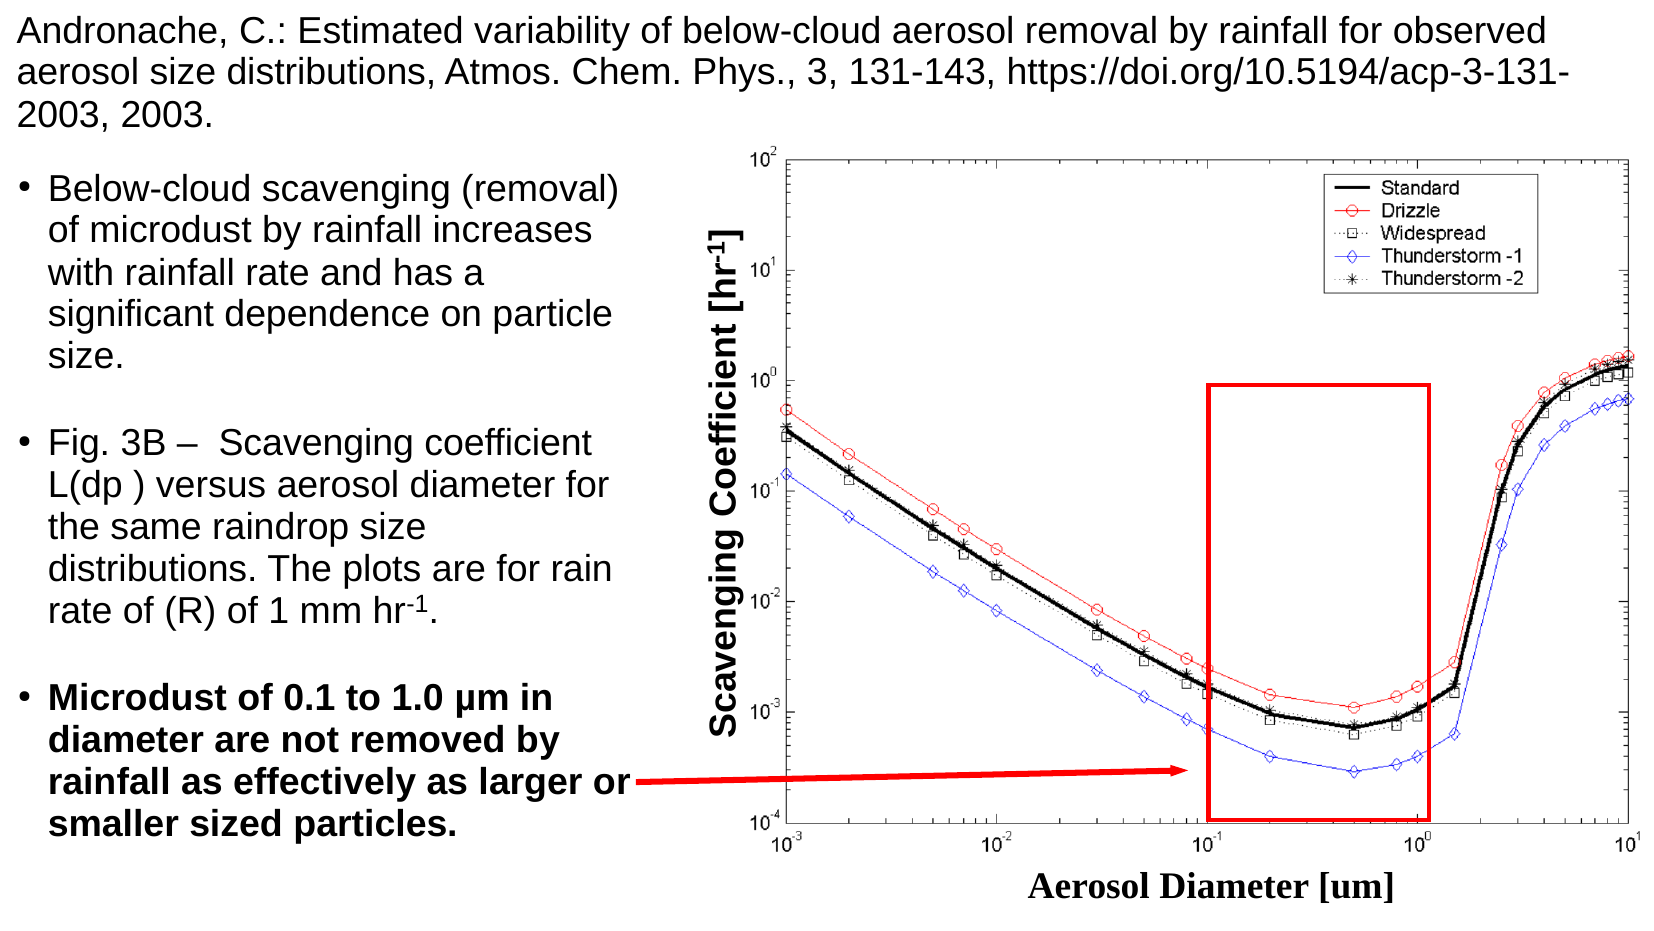

Andronache, C.: Estimated variability of below-cloud aerosol removal by rainfall for observed aerosol size distributions, Atmos. Chem. Phys., 3, 131-143, https://doi.org/10.5194/acp-3-131-2003, 2003.
Below-cloud scavenging (removal) of microdust by rainfall increases with rainfall rate and has a significant dependence on particle size.
Fig. 3B – Scavenging coefficient L(dp ) versus aerosol diameter for the same raindrop size distributions. The plots are for rain rate of (R) of 1 mm hr-1.
Microdust of 0.1 to 1.0 µm in diameter are not removed by rainfall as effectively as larger or smaller sized particles.
Scavenging Coefficient [hr-1]
Aerosol Diameter [um]